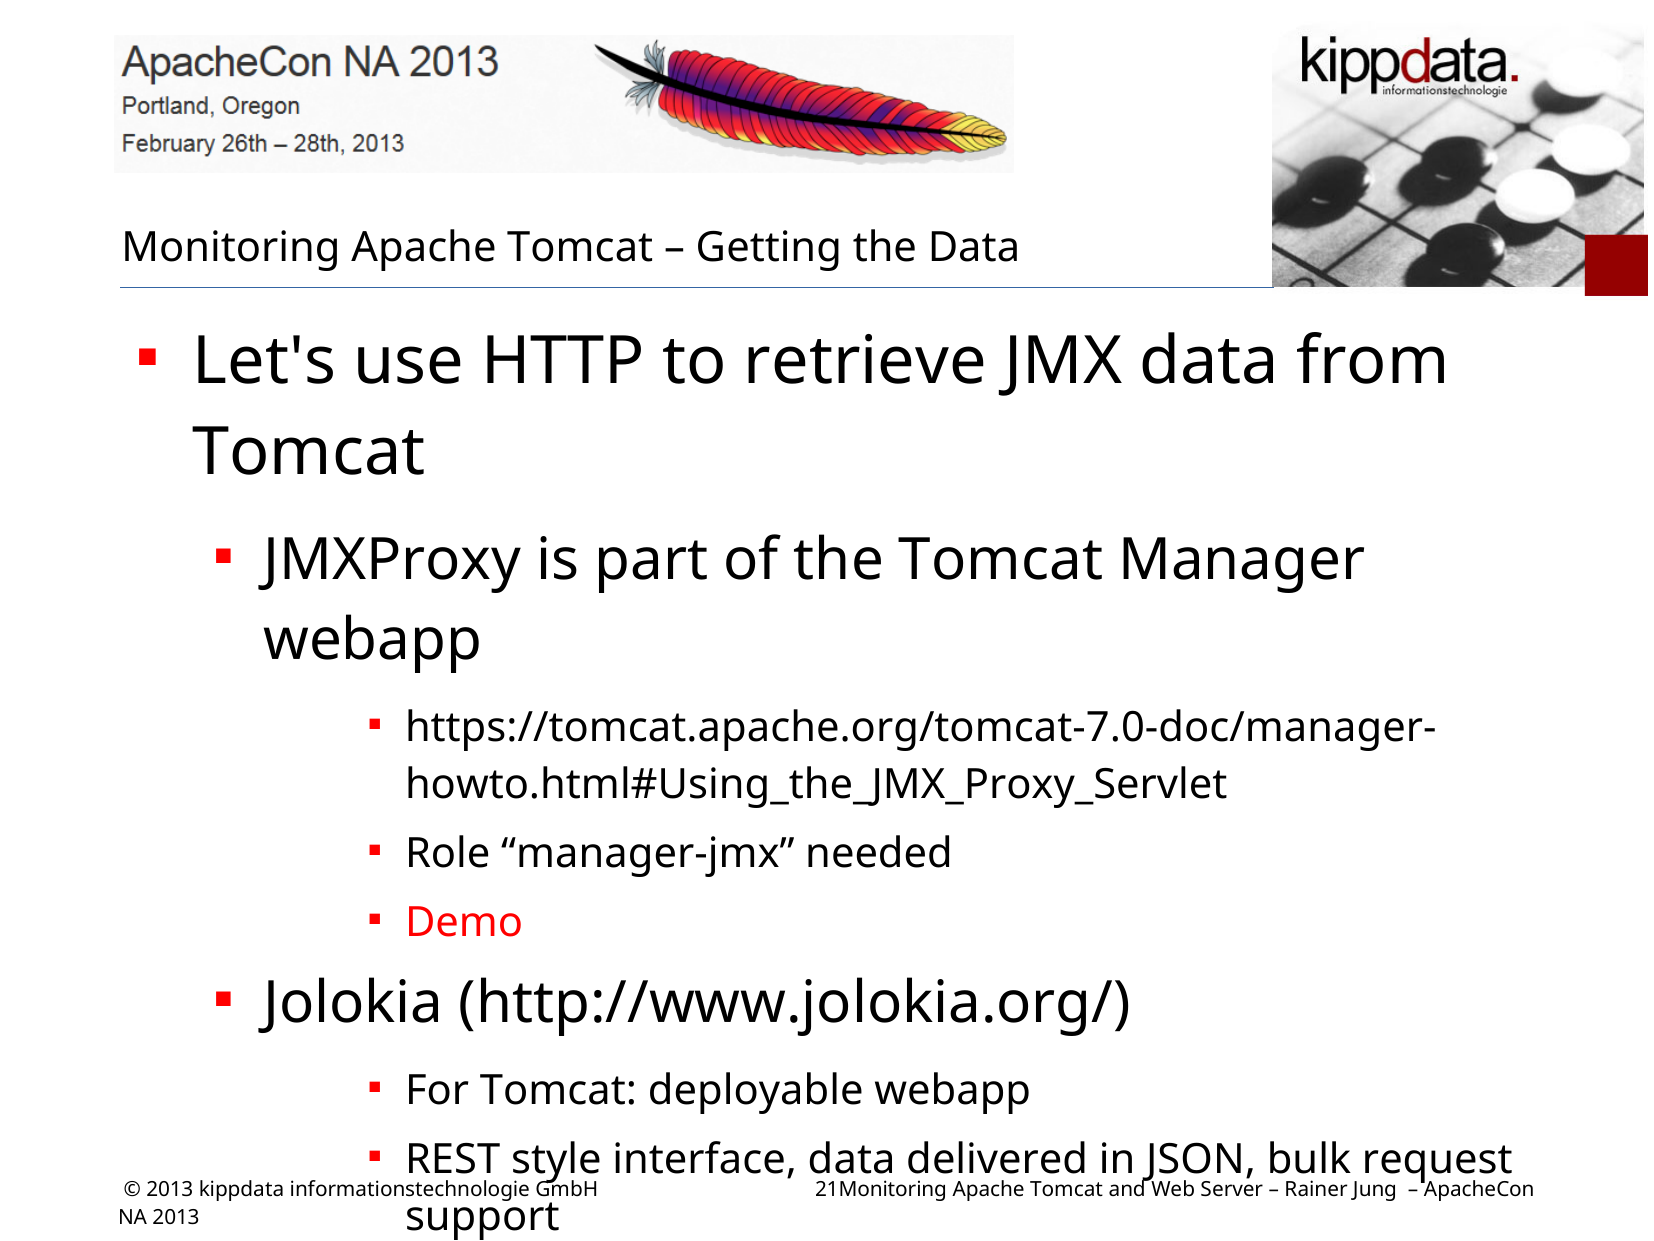

# Monitoring Apache Tomcat – Getting the Data
Let's use HTTP to retrieve JMX data from Tomcat
JMXProxy is part of the Tomcat Manager webapp
https://tomcat.apache.org/tomcat-7.0-doc/manager-howto.html#Using_the_JMX_Proxy_Servlet
Role “manager-jmx” needed
Demo
Jolokia (http://www.jolokia.org/)
For Tomcat: deployable webapp
REST style interface, data delivered in JSON, bulk request support
Clients Jmx4Perl, j4psh, Javascript client API
Or write your own servlet (see code of JMXProxy)